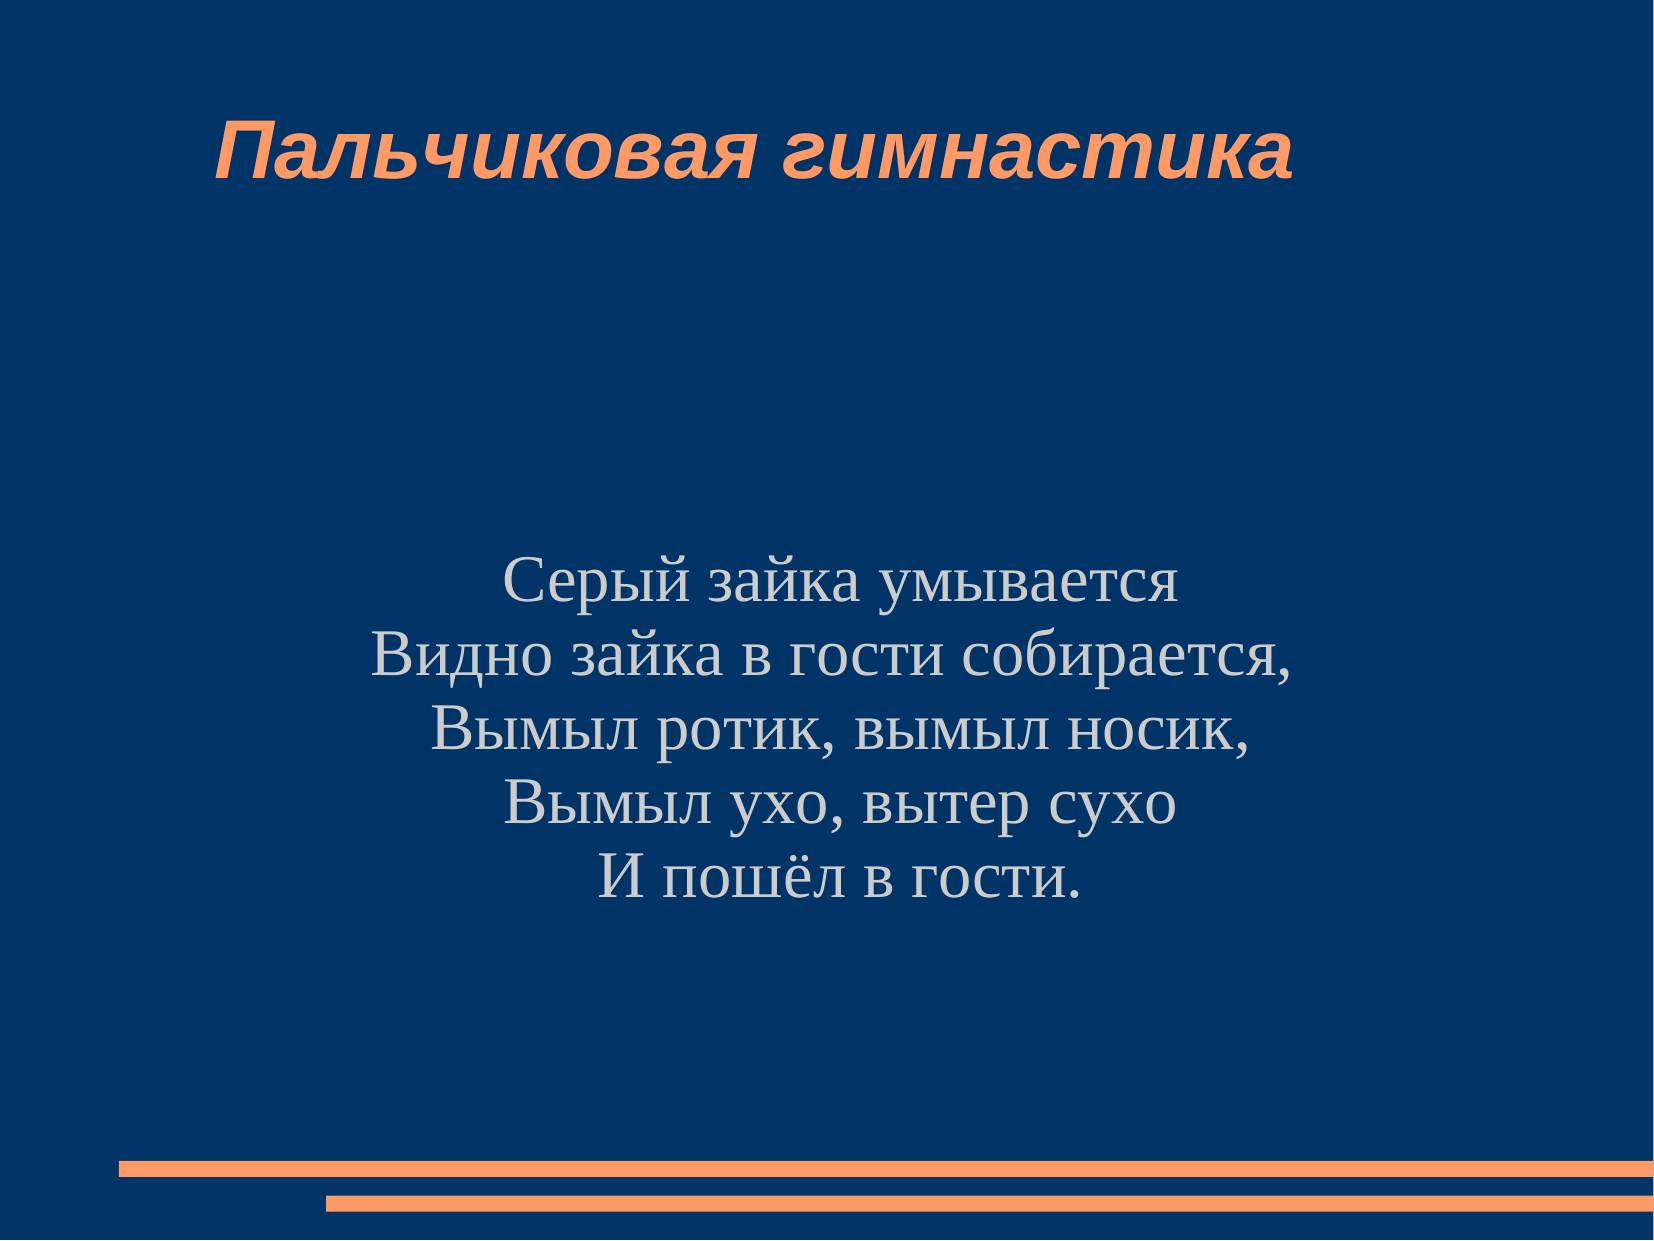

# Пальчиковая гимнастика
Серый зайка умывается
Видно зайка в гости собирается,
Вымыл ротик, вымыл носик,
Вымыл ухо, вытер сухо
И пошёл в гости.